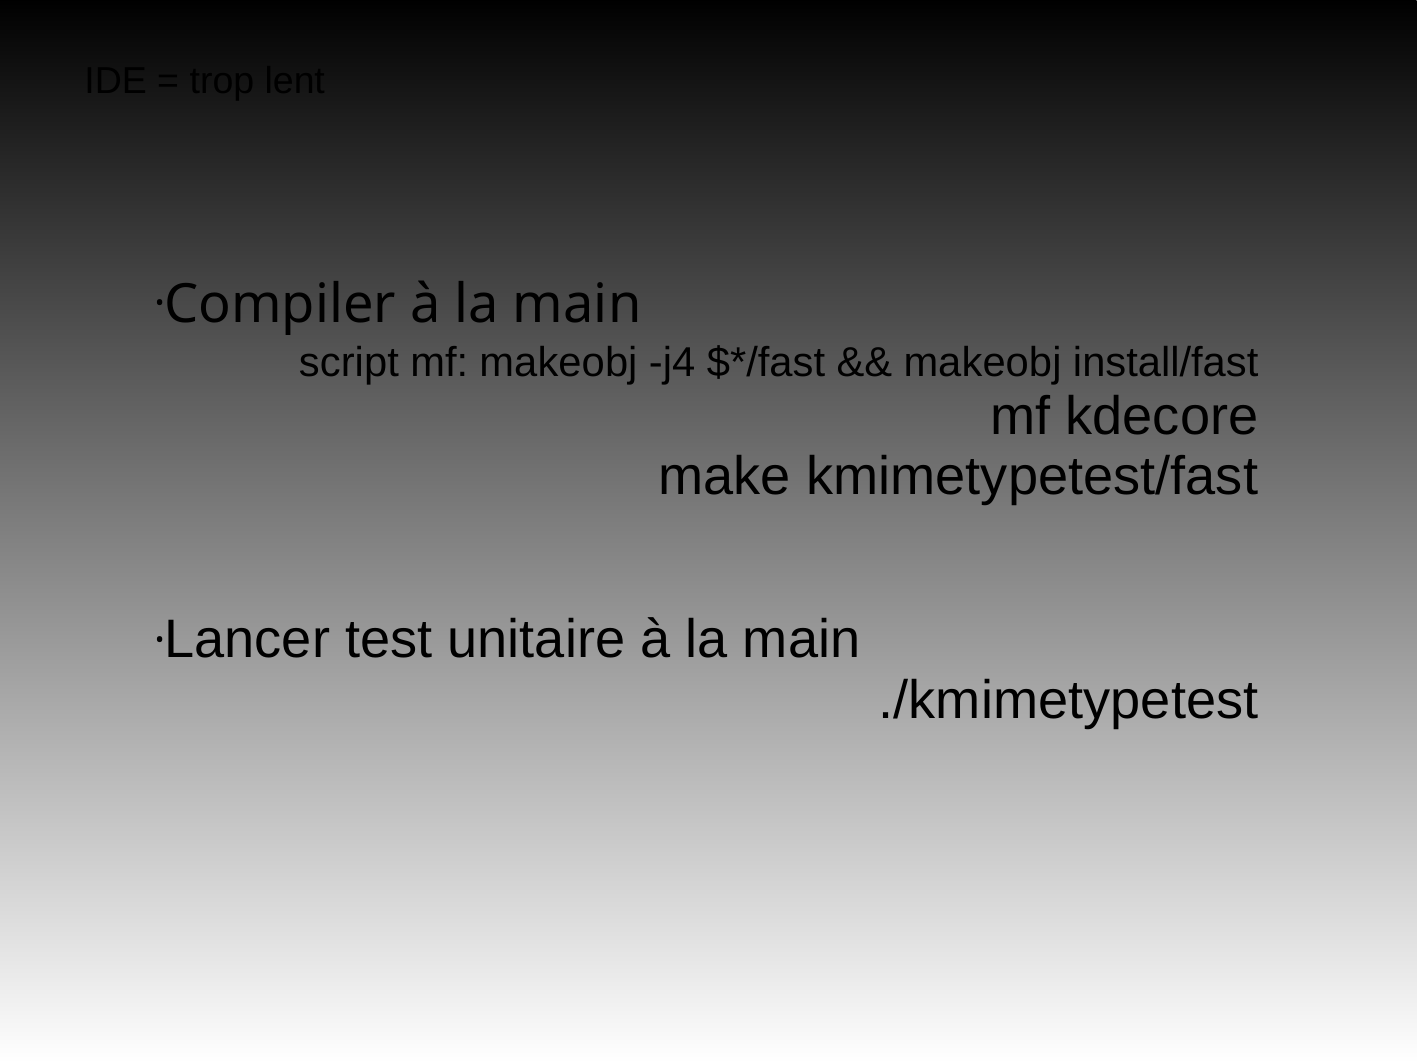

IDE = trop lent
Compiler à la main
script mf: makeobj -j4 $*/fast && makeobj install/fast
mf kdecore
make kmimetypetest/fast
Lancer test unitaire à la main
./kmimetypetest